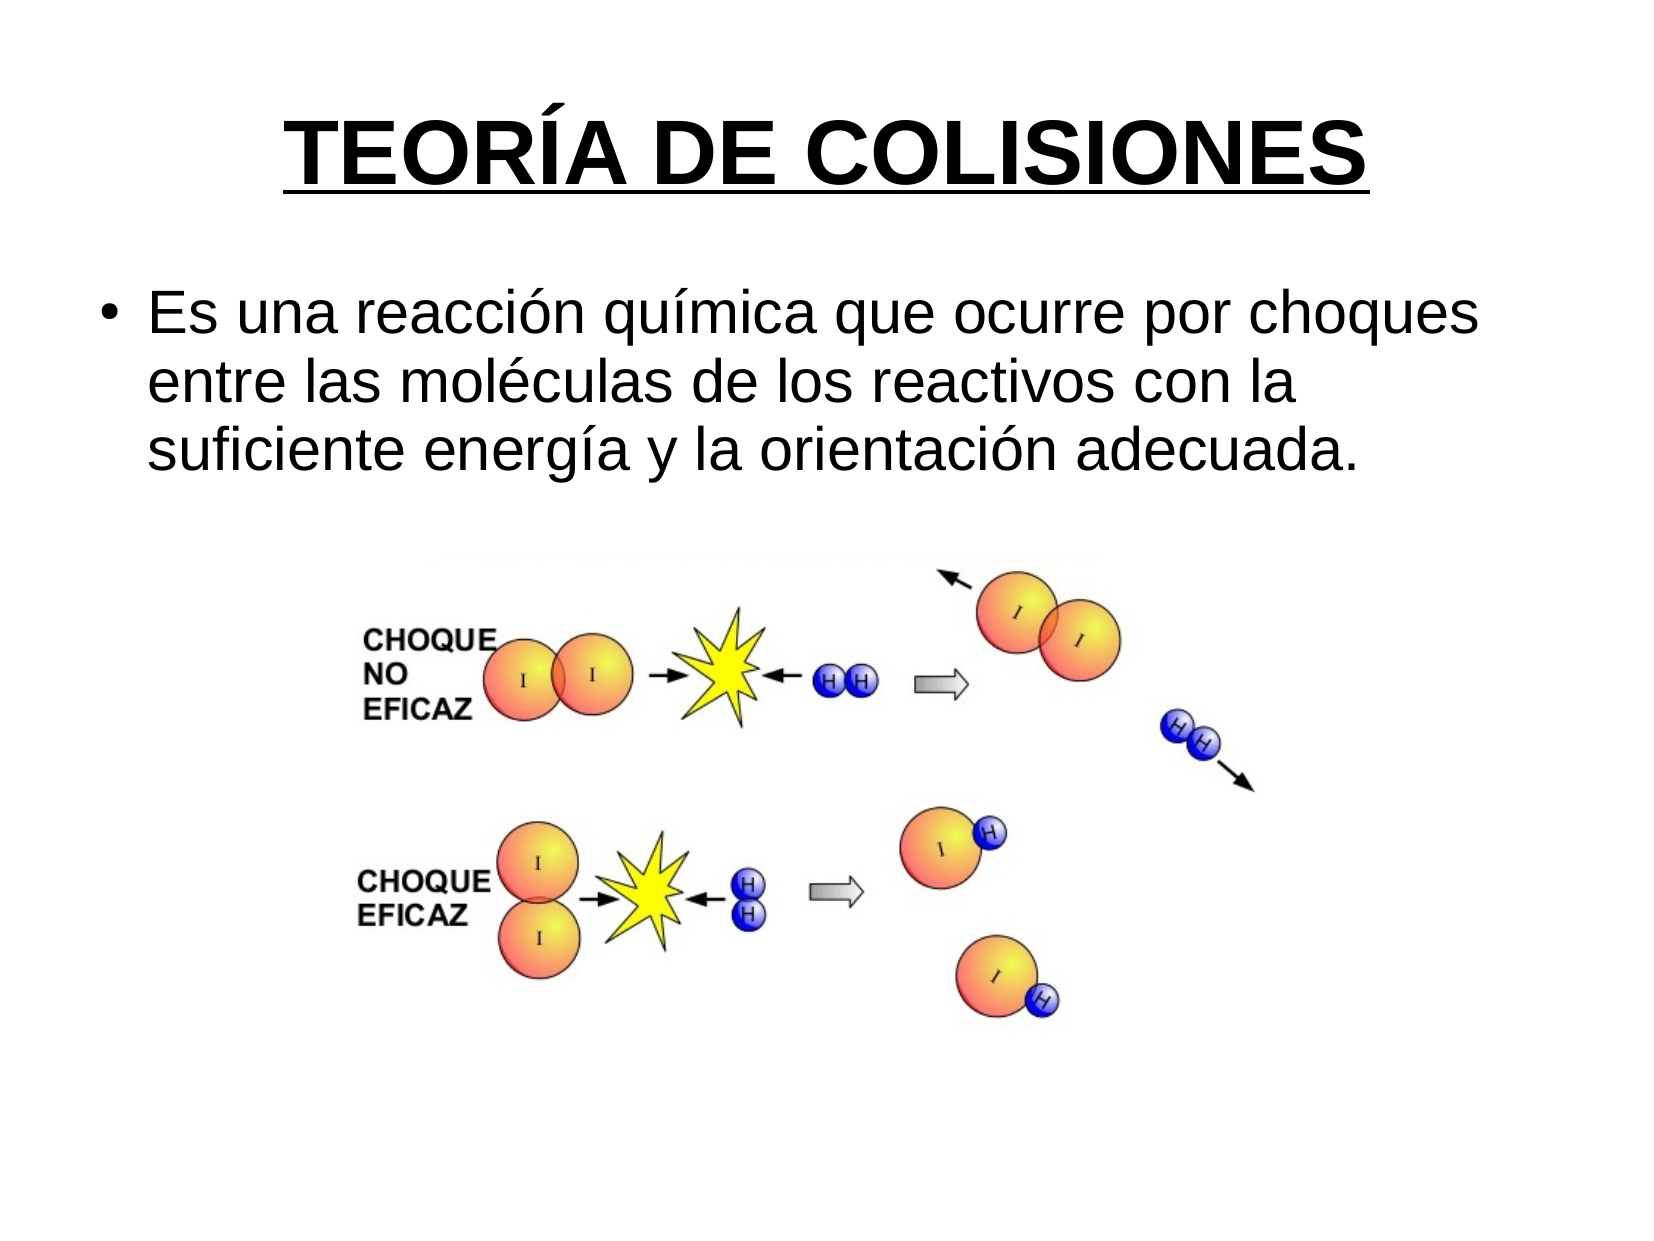

# TEORÍA DE COLISIONES
Es una reacción química que ocurre por choques entre las moléculas de los reactivos con la suficiente energía y la orientación adecuada.